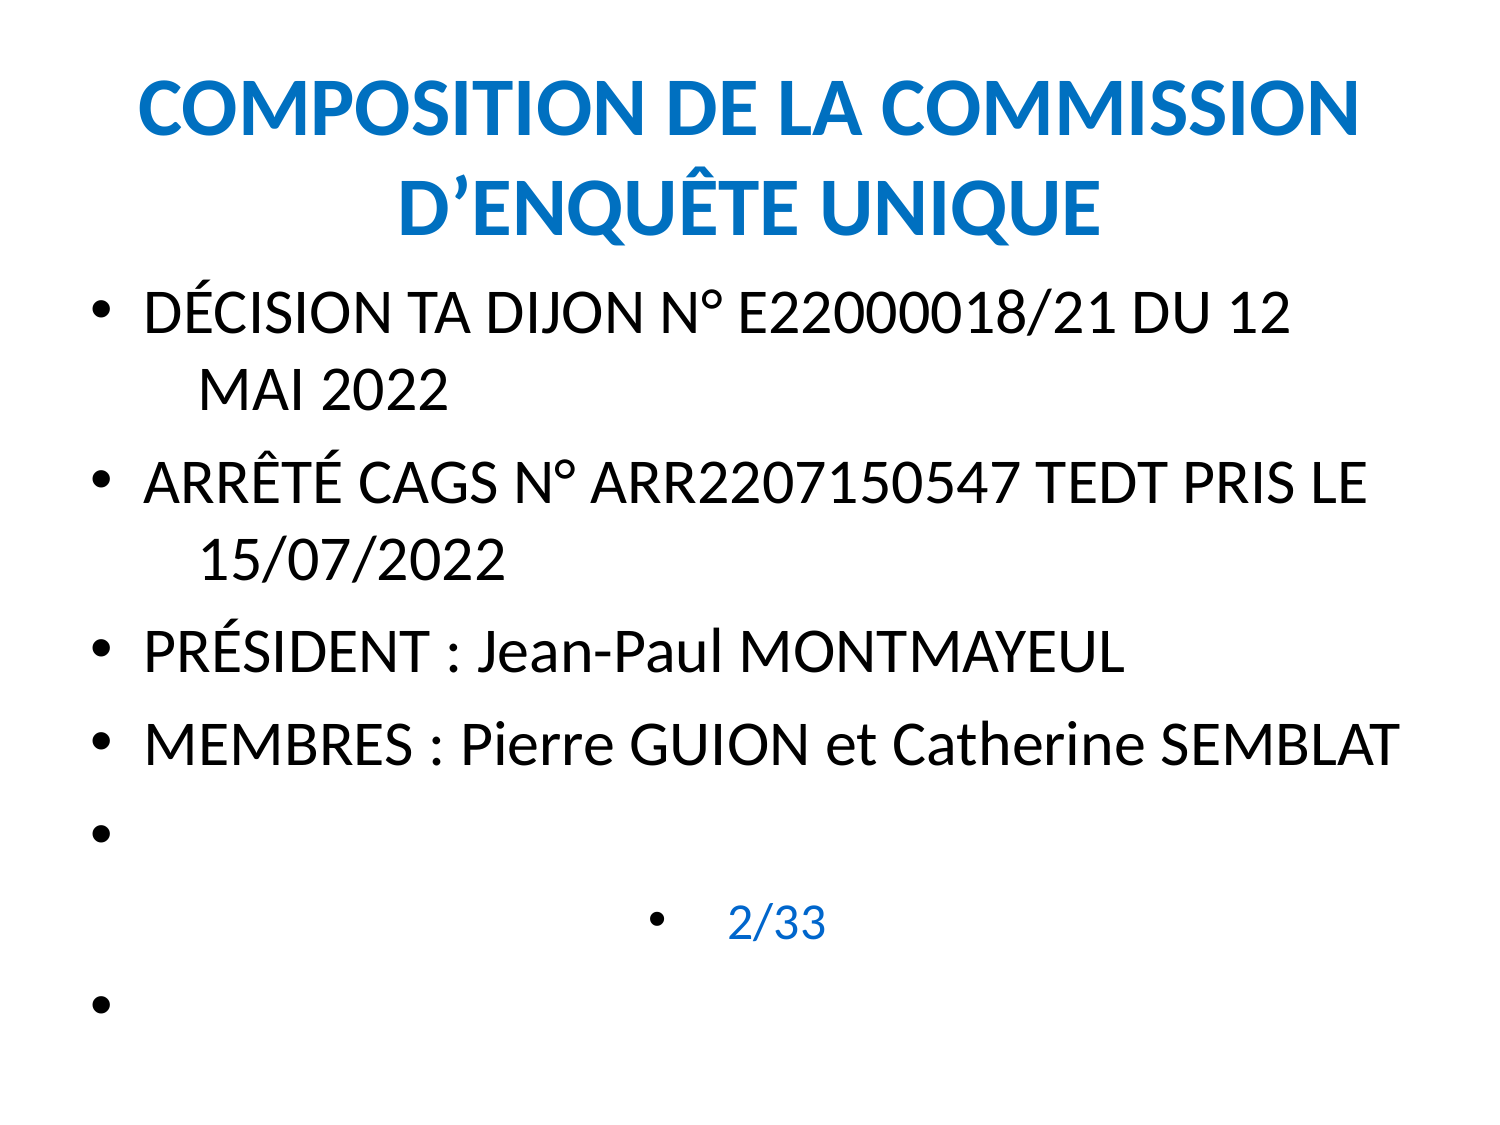

# COMPOSITION DE LA COMMISSION D’ENQUÊTE UNIQUE
DÉCISION TA DIJON N° E22000018/21 DU 12 MAI 2022
ARRÊTÉ CAGS N° ARR2207150547 TEDT PRIS LE 15/07/2022
PRÉSIDENT : Jean-Paul MONTMAYEUL
MEMBRES : Pierre GUION et Catherine SEMBLAT
2/33